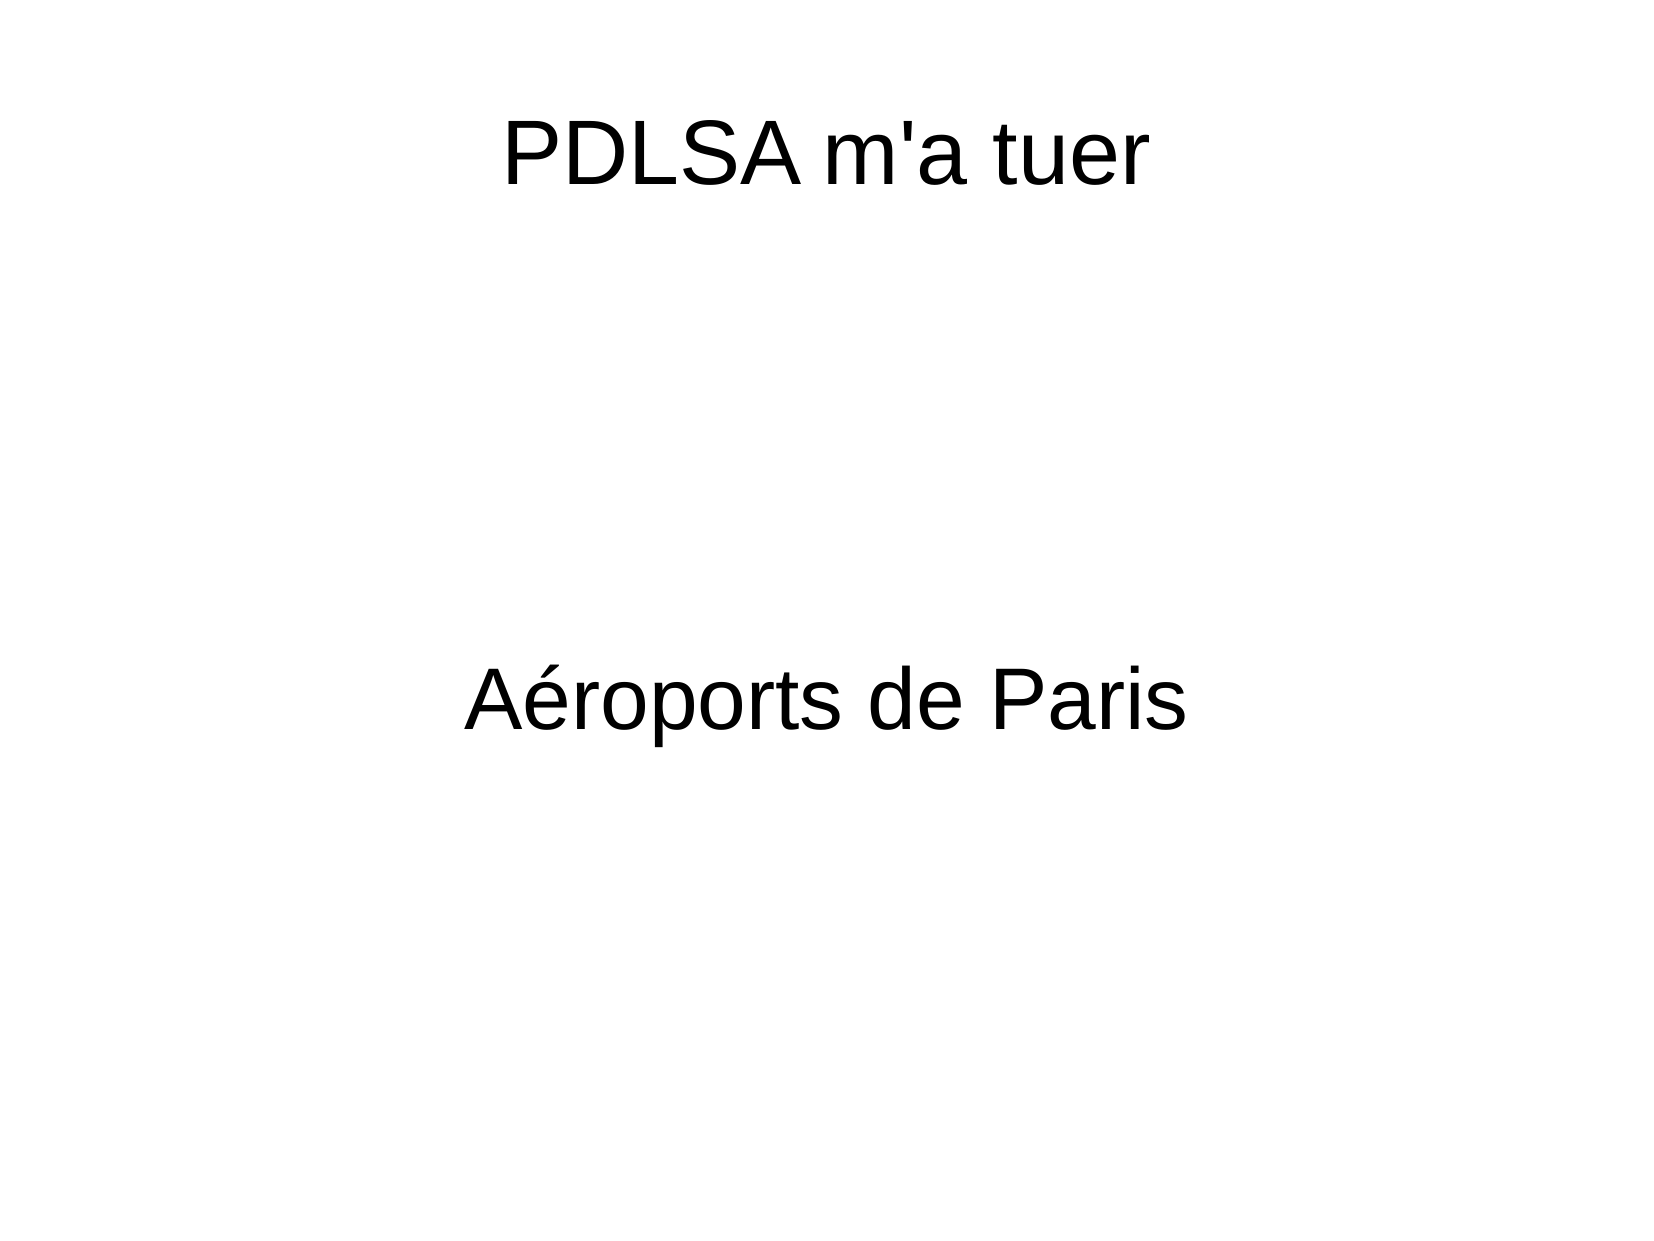

# PDLSA m'a tuer
Aéroports de Paris